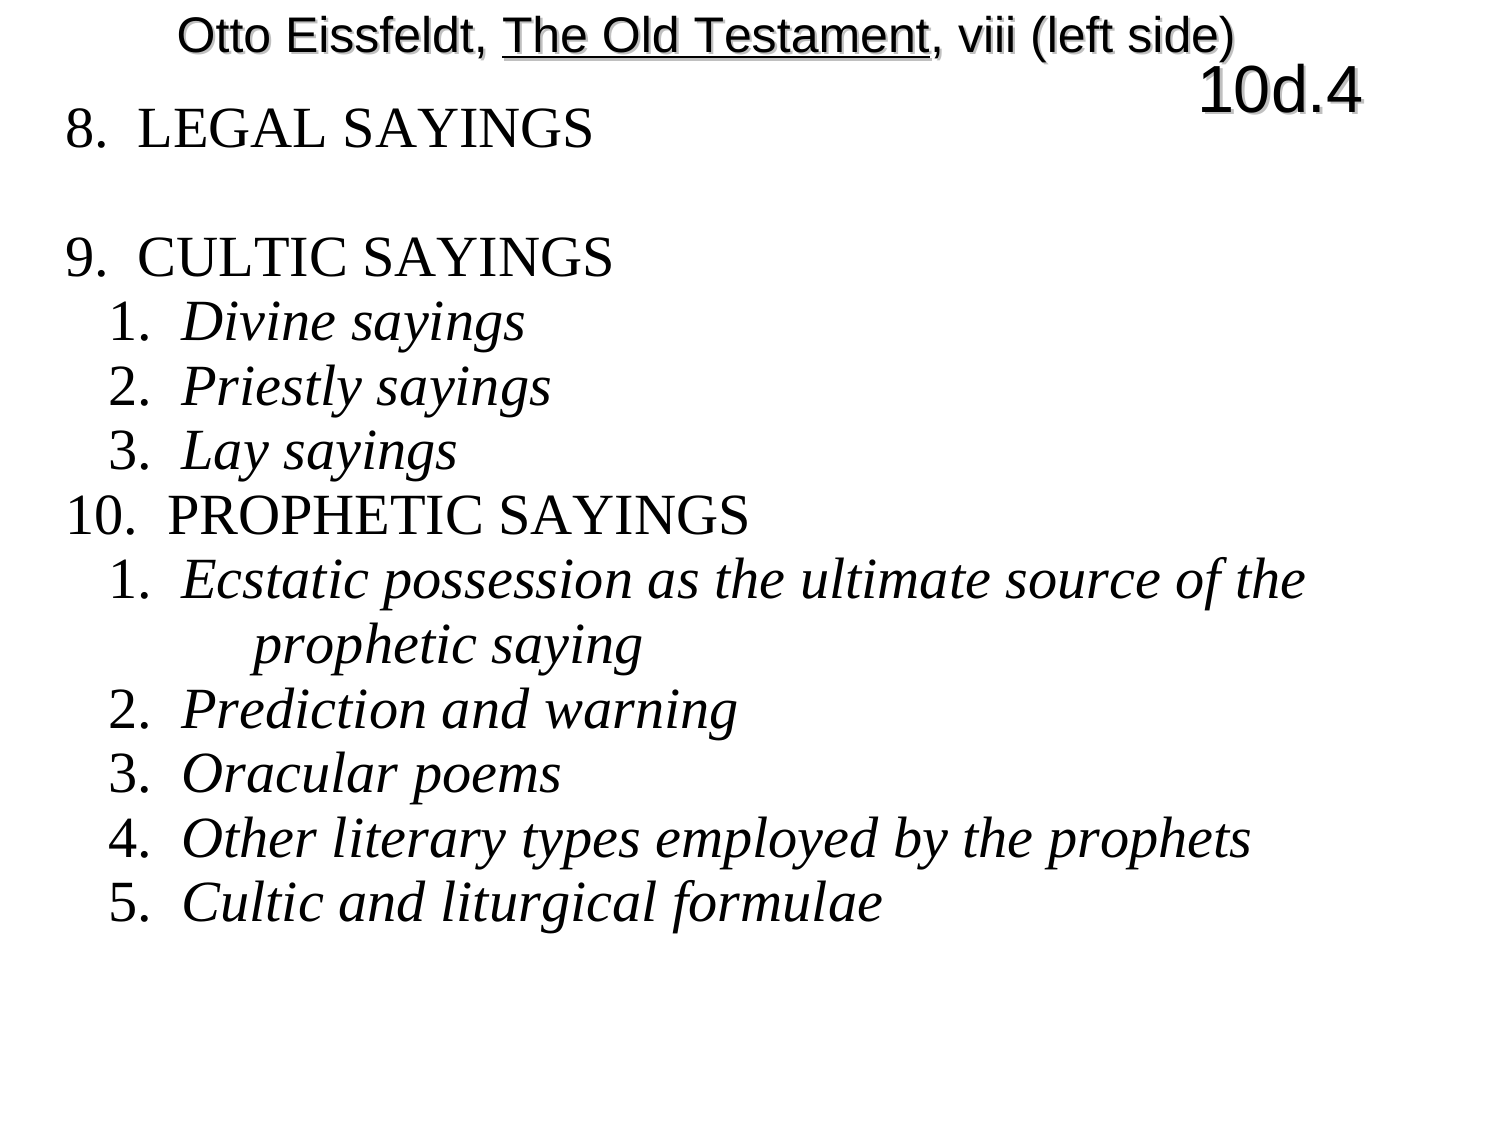

Otto Eissfeldt, The Old Testament, viii (left side)
10d.4
8. LEGAL SAYINGS
9. CULTIC SAYINGS
 1. Divine sayings
 2. Priestly sayings
 3. Lay sayings
10. PROPHETIC SAYINGS
 1. Ecstatic possession as the ultimate source of the
 prophetic saying
 2. Prediction and warning
 3. Oracular poems
 4. Other literary types employed by the prophets
 5. Cultic and liturgical formulae